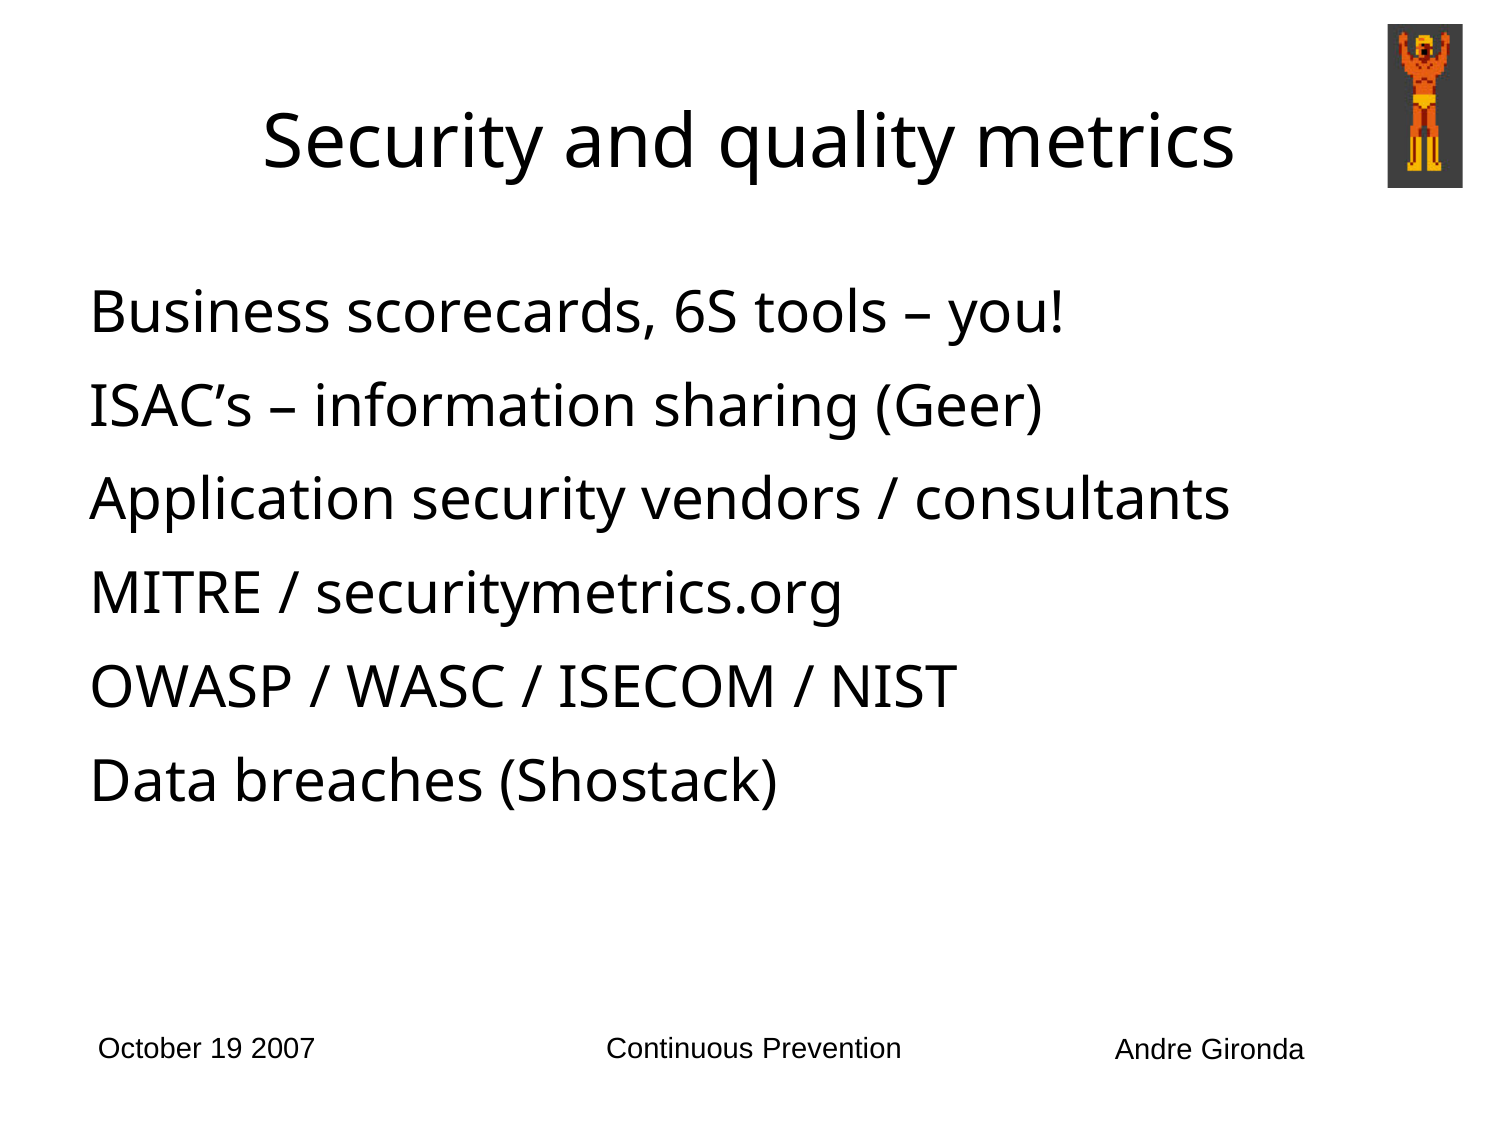

# Security and quality metrics
Business scorecards, 6S tools – you!
ISAC’s – information sharing (Geer)
Application security vendors / consultants
MITRE / securitymetrics.org
OWASP / WASC / ISECOM / NIST
Data breaches (Shostack)